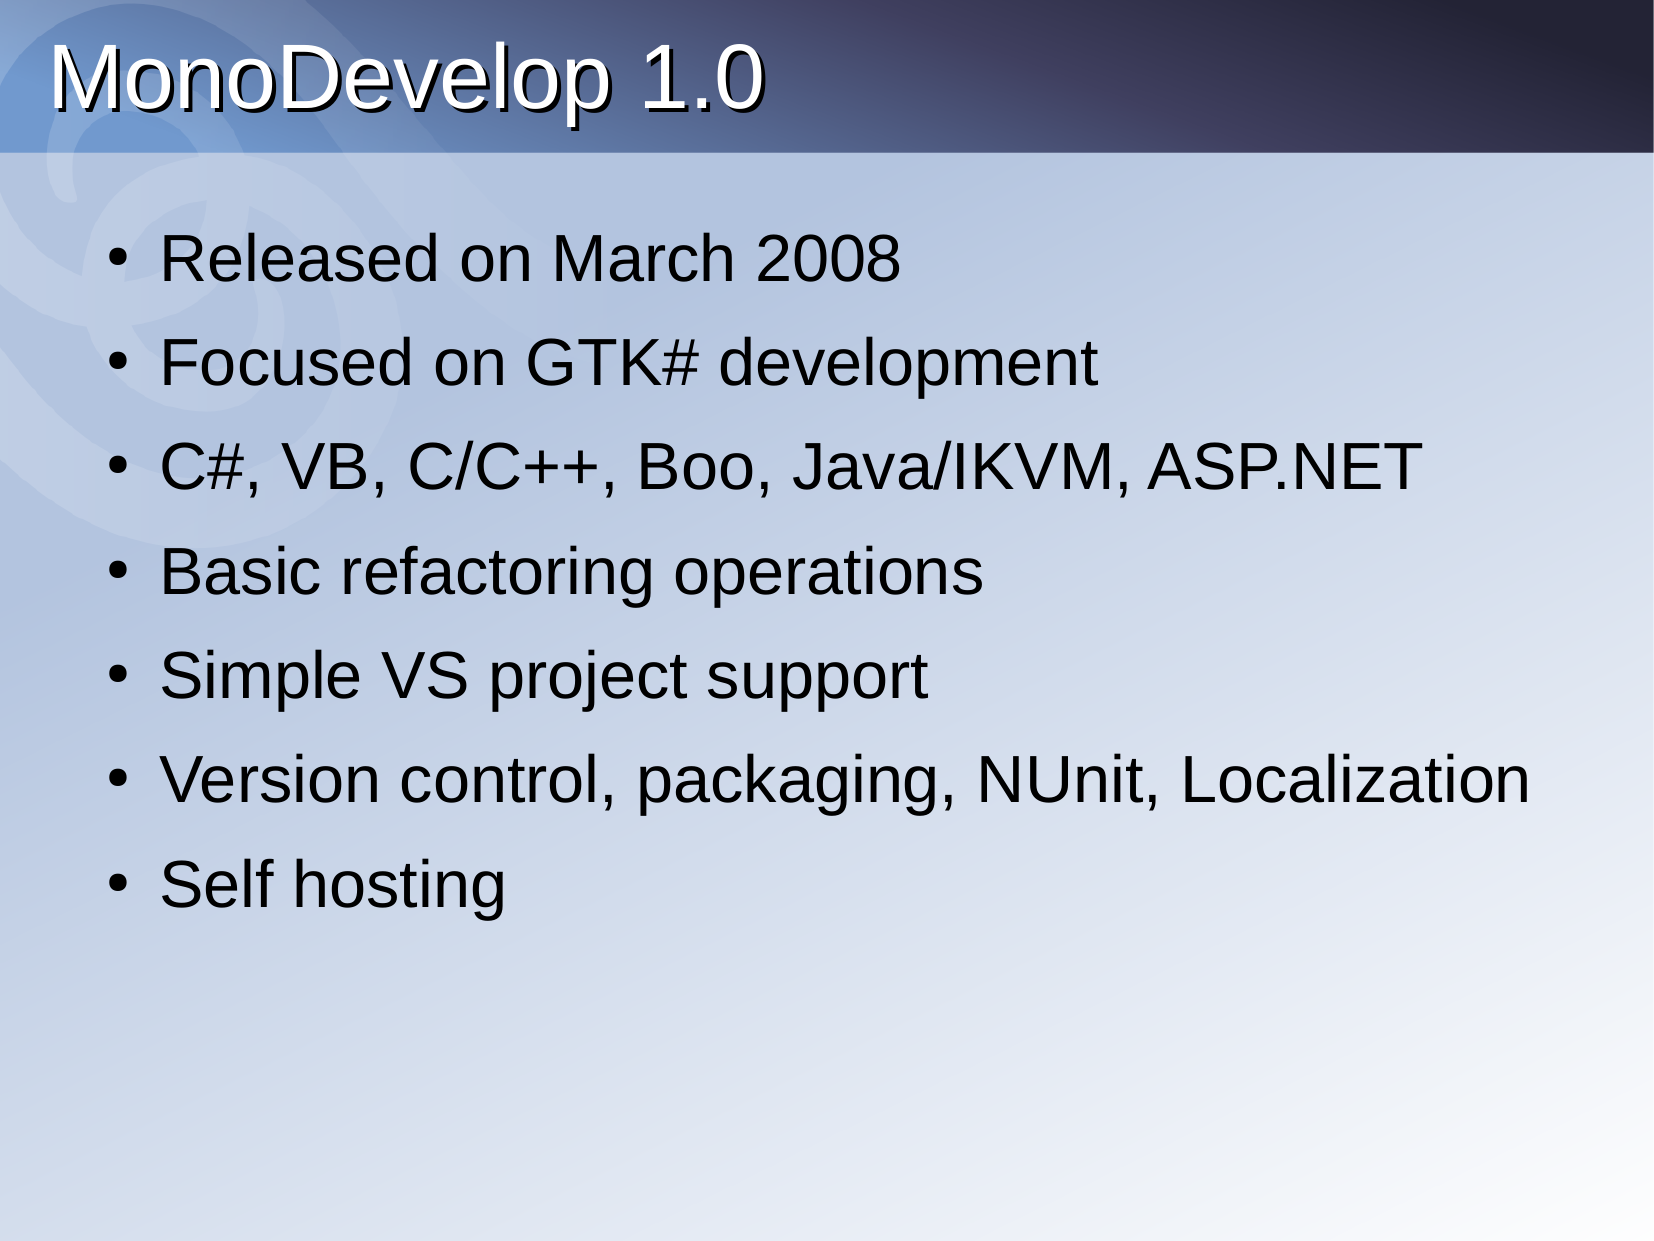

# MonoDevelop 1.0
Released on March 2008
Focused on GTK# development
C#, VB, C/C++, Boo, Java/IKVM, ASP.NET
Basic refactoring operations
Simple VS project support
Version control, packaging, NUnit, Localization
Self hosting